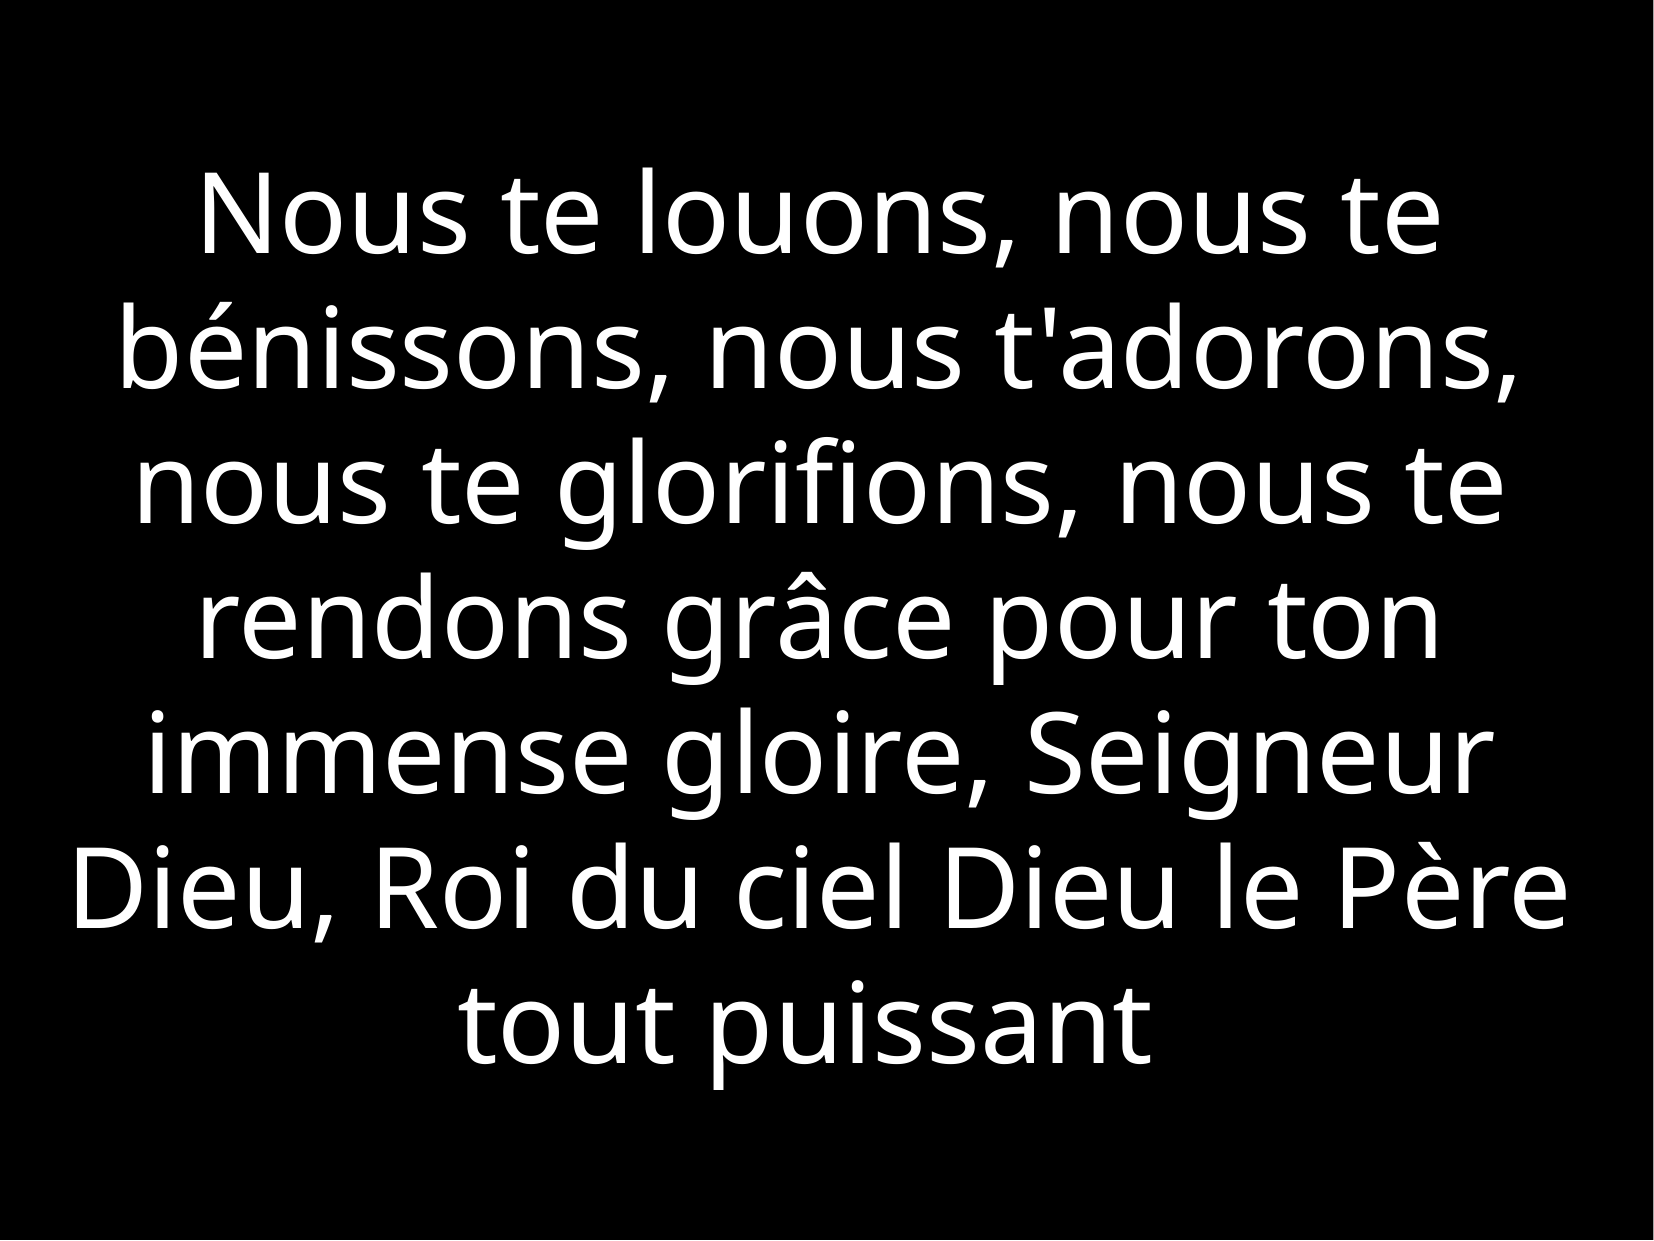

# Nous te louons, nous te bénissons, nous t'adorons, nous te glorifions, nous te rendons grâce pour ton immense gloire, Seigneur Dieu, Roi du ciel Dieu le Père tout puissant